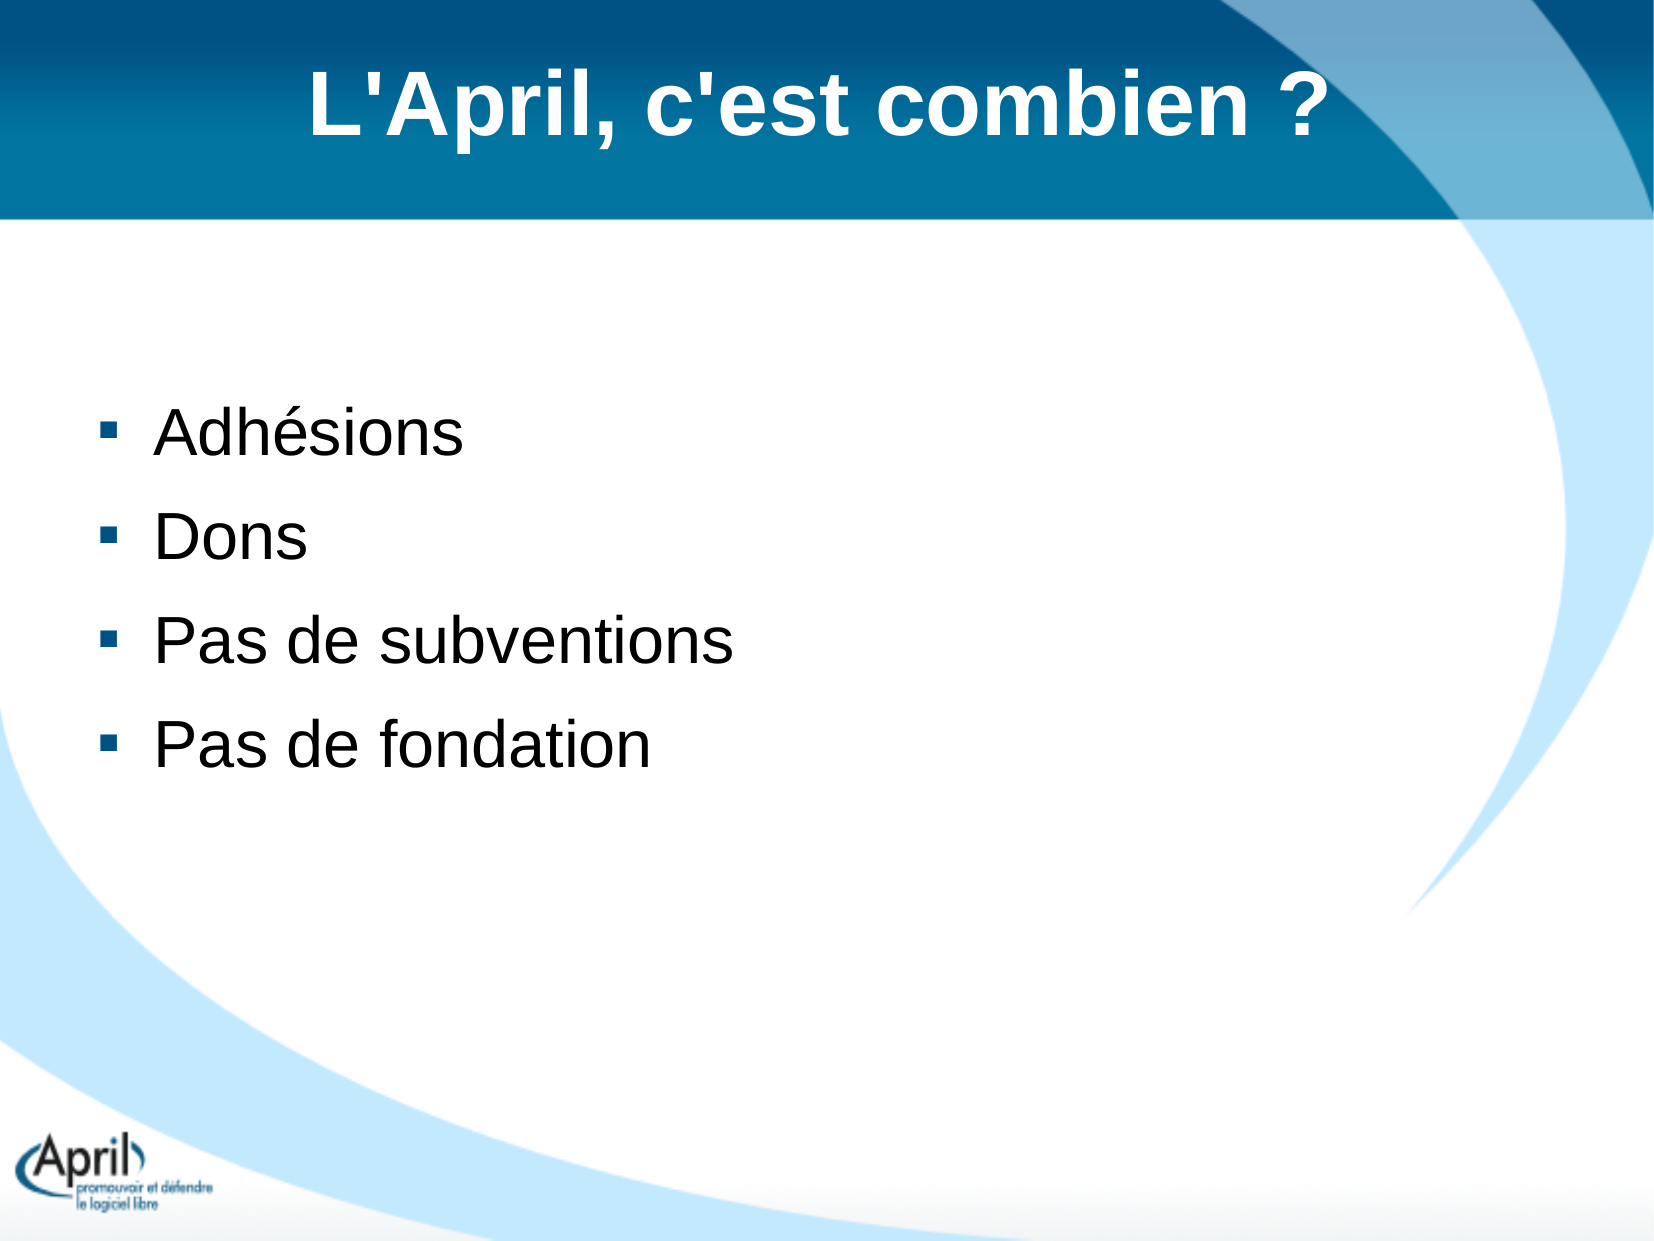

# L'April, c'est combien ?
Adhésions
Dons
Pas de subventions
Pas de fondation